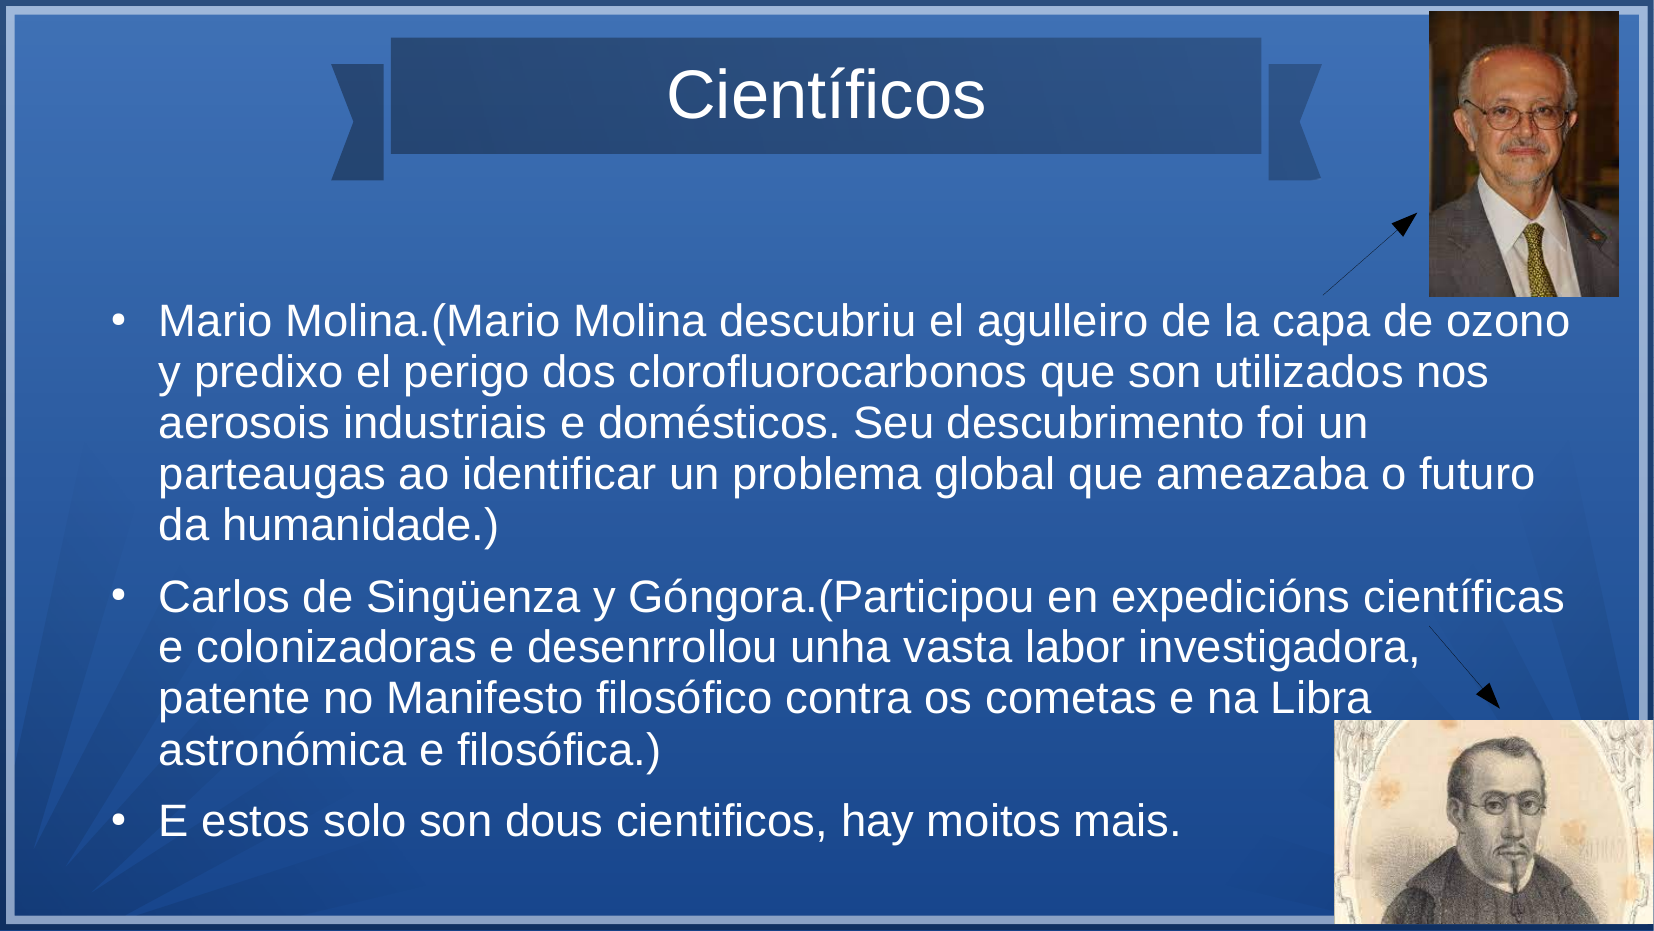

# Científicos
Mario Molina.(Mario Molina descubriu el agulleiro de la capa de ozono y predixo el perigo dos clorofluorocarbonos que son utilizados nos aerosois industriais e domésticos. Seu descubrimento foi un parteaugas ao identificar un problema global que ameazaba o futuro da humanidade.)
Carlos de Singüenza y Góngora.(Participou en expedicións científicas e colonizadoras e desenrrollou unha vasta labor investigadora, patente no Manifesto filosófico contra os cometas e na Libra astronómica e filosófica.)
E estos solo son dous cientificos, hay moitos mais.